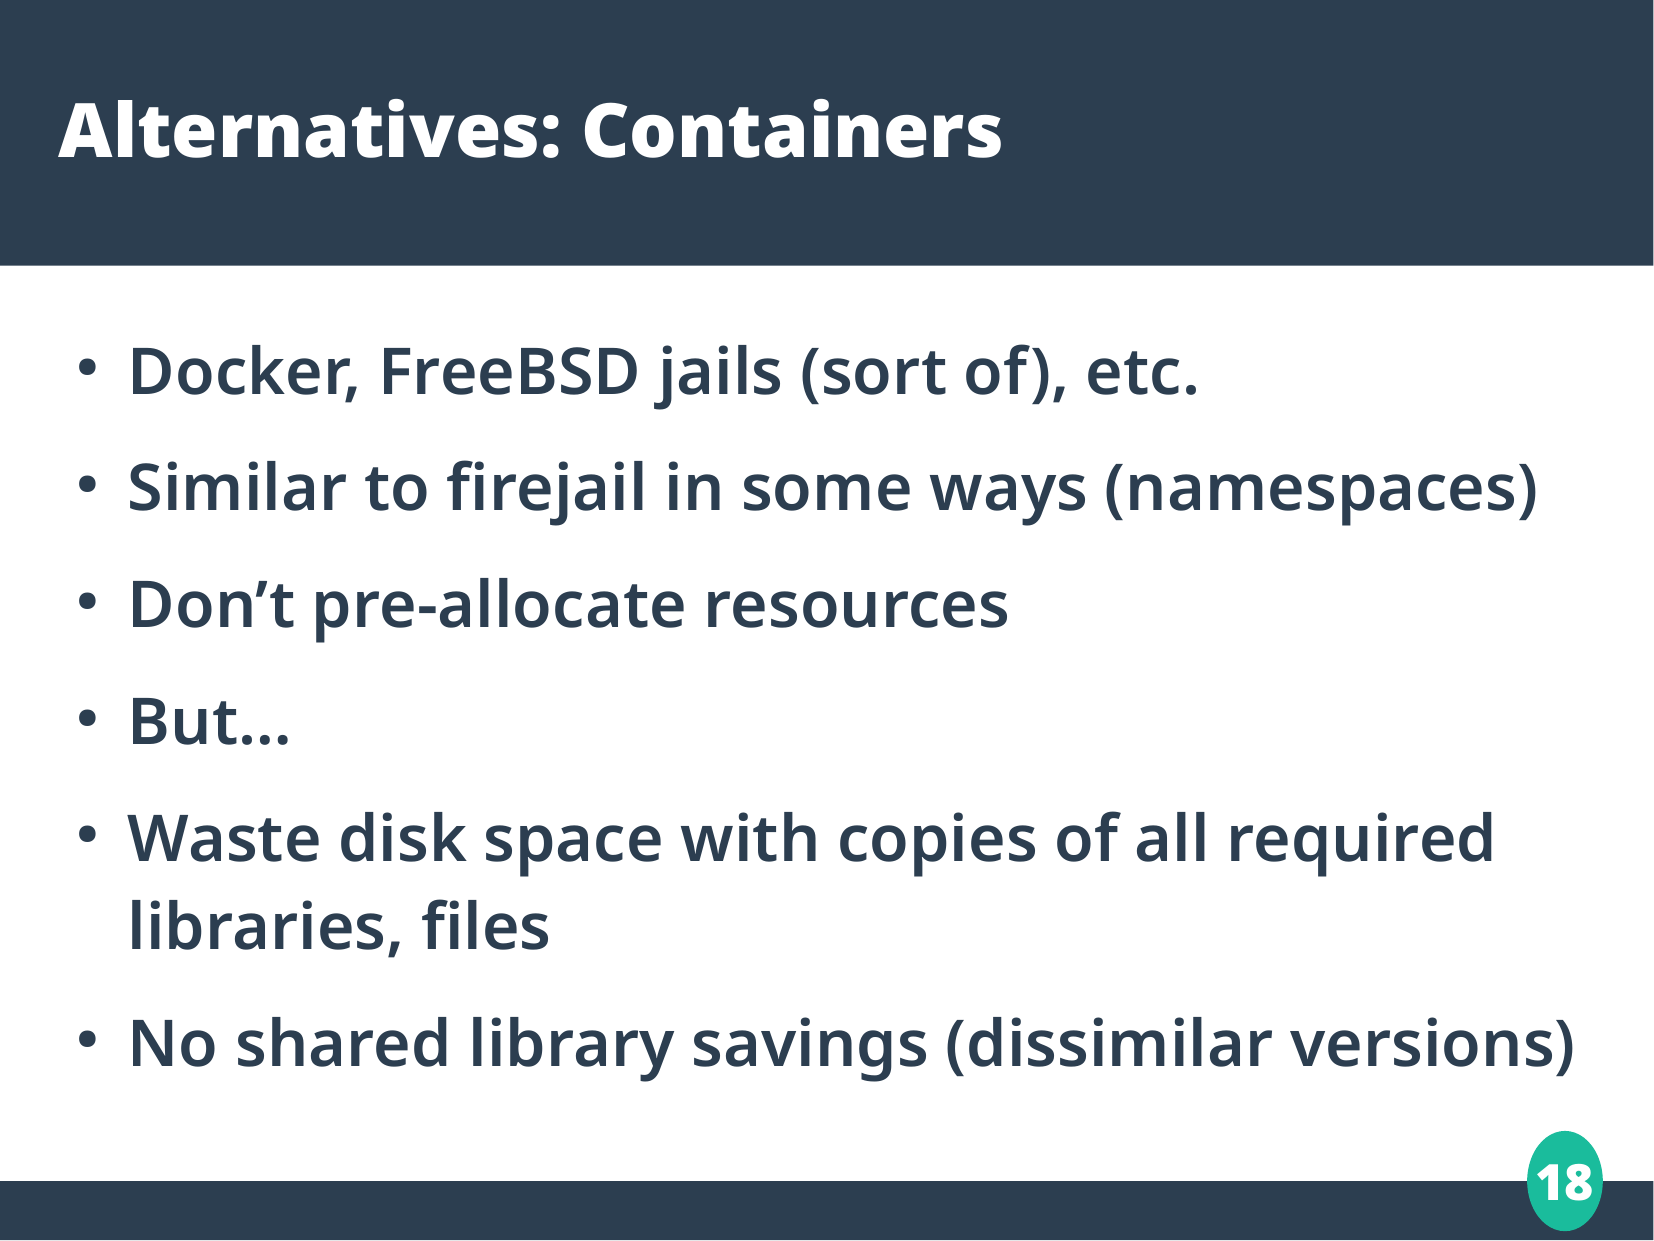

# Alternatives: Containers
Docker, FreeBSD jails (sort of), etc.
Similar to firejail in some ways (namespaces)
Don’t pre-allocate resources
But…
Waste disk space with copies of all required libraries, files
No shared library savings (dissimilar versions)